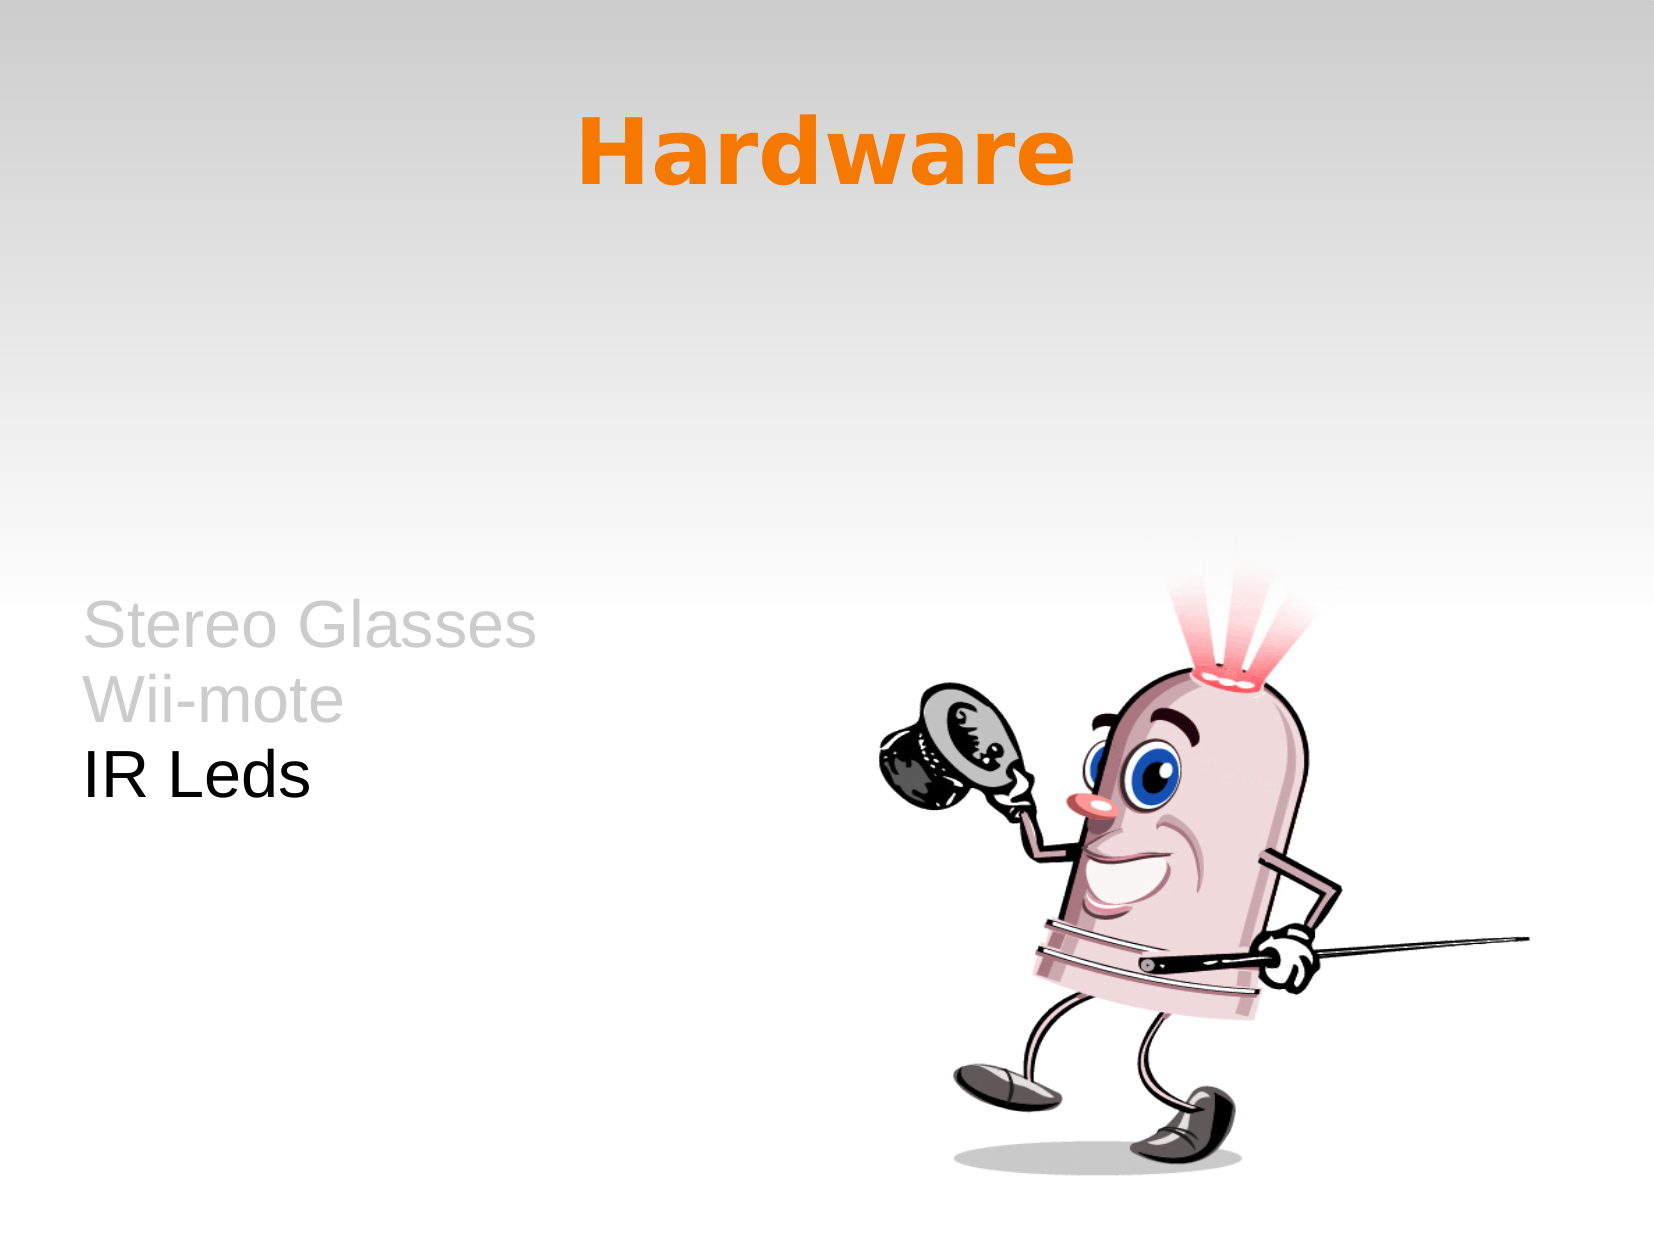

# Hardware
Stereo Glasses
Wii-mote
IR Leds